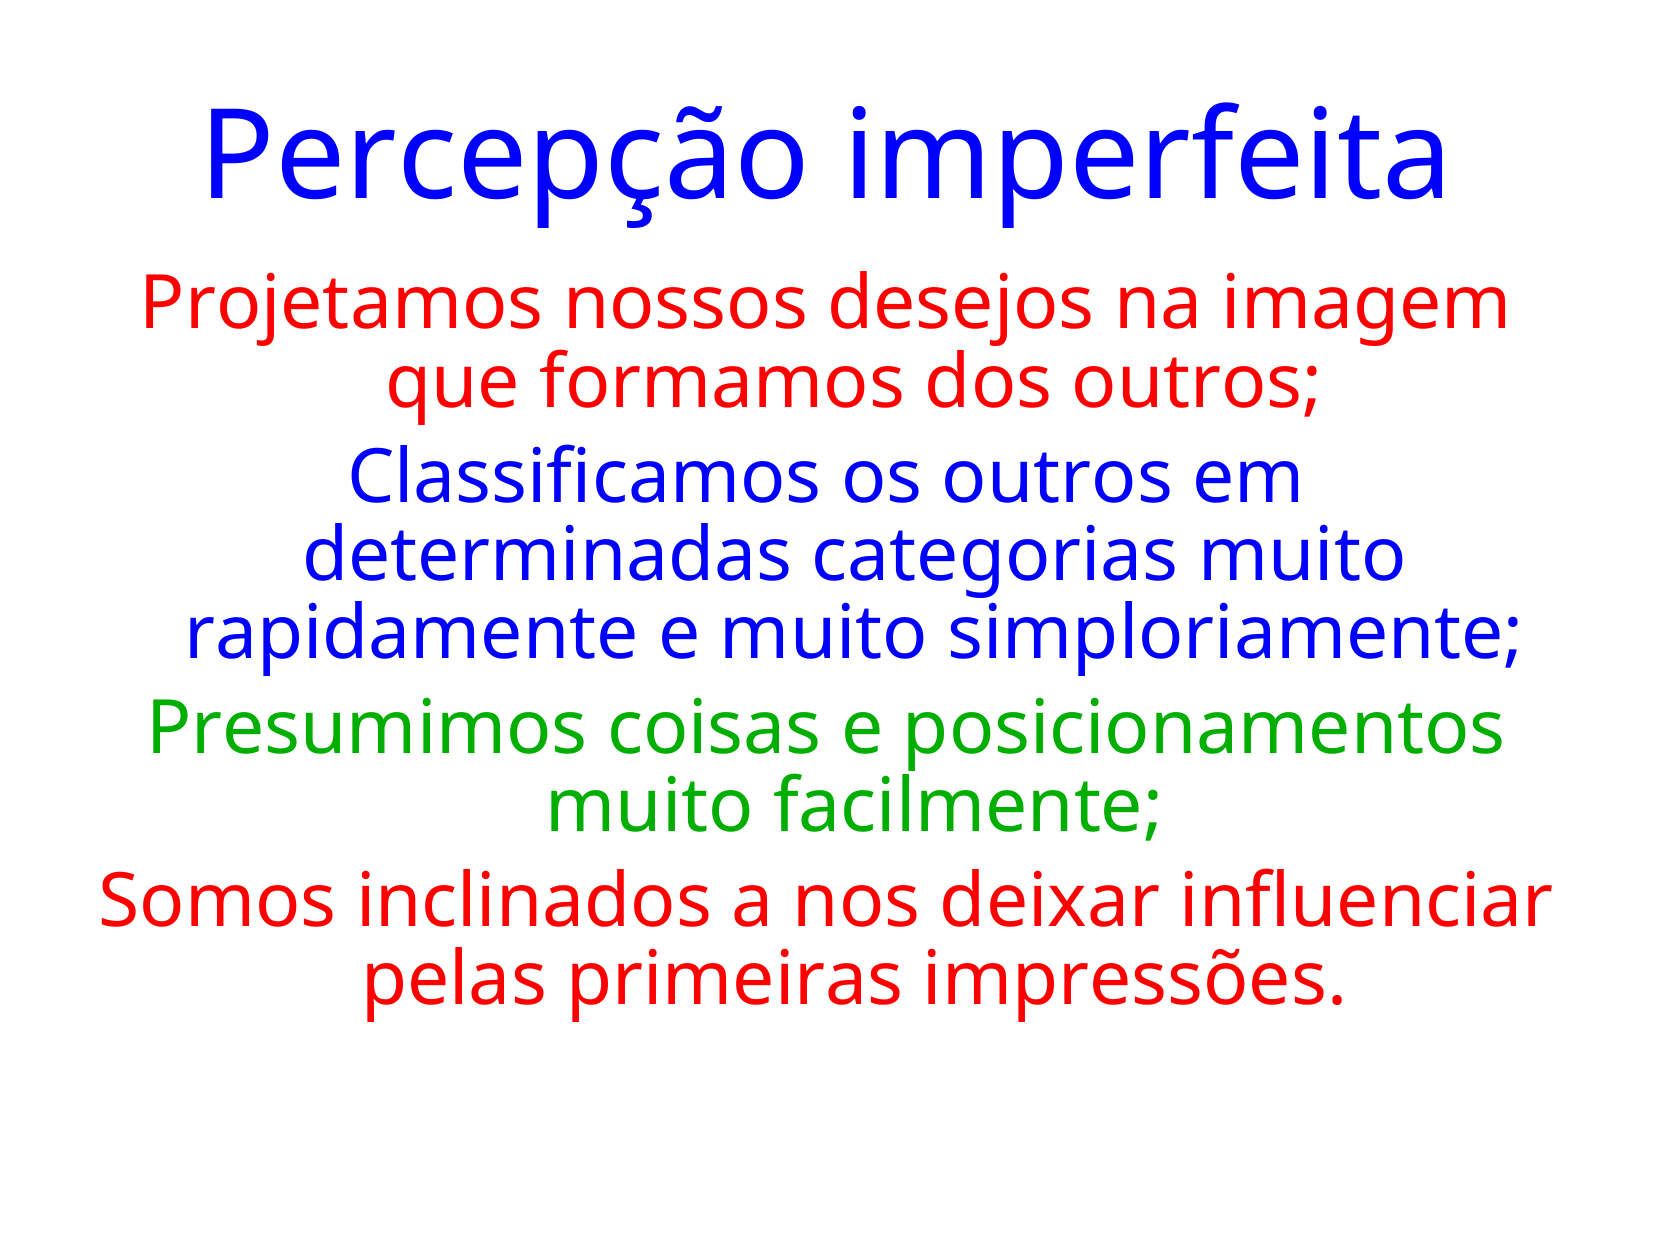

# Percepção imperfeita
Projetamos nossos desejos na imagem que formamos dos outros;
Classificamos os outros em determinadas categorias muito rapidamente e muito simploriamente;
Presumimos coisas e posicionamentos muito facilmente;
Somos inclinados a nos deixar influenciar pelas primeiras impressões.